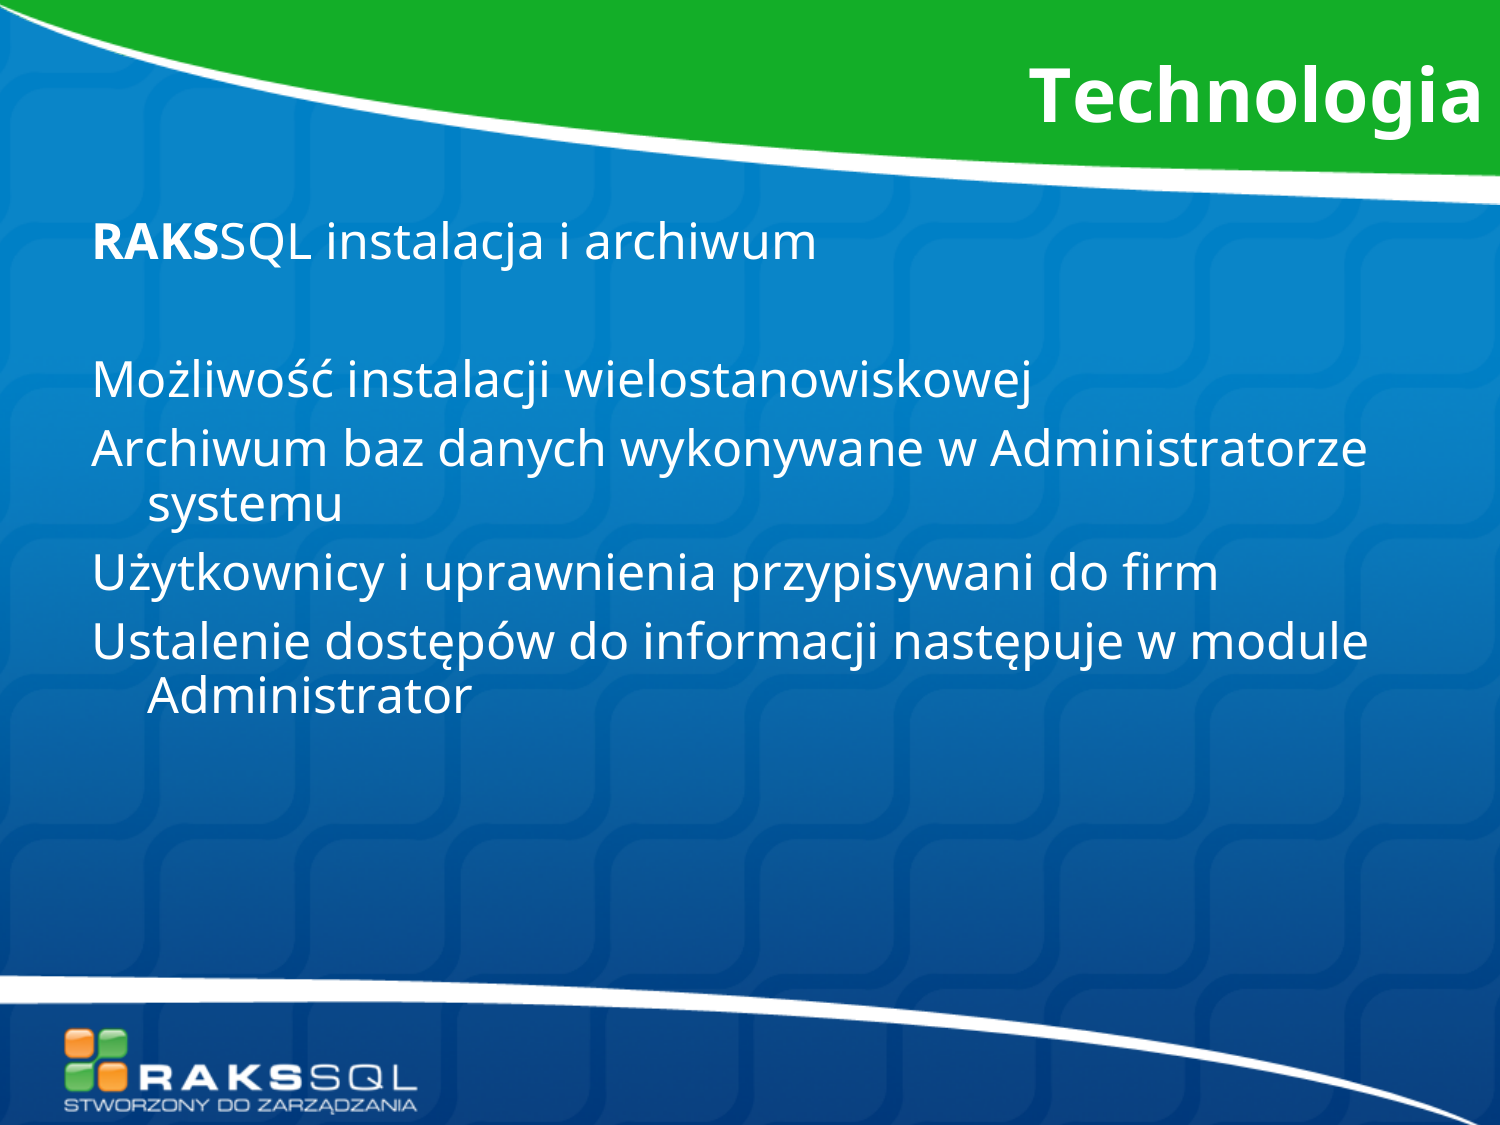

# Technologia
RAKSSQL instalacja i archiwum
Możliwość instalacji wielostanowiskowej
Archiwum baz danych wykonywane w Administratorze systemu
Użytkownicy i uprawnienia przypisywani do firm
Ustalenie dostępów do informacji następuje w module Administrator
INTERSYSTEM Warszawa 22 846 2084